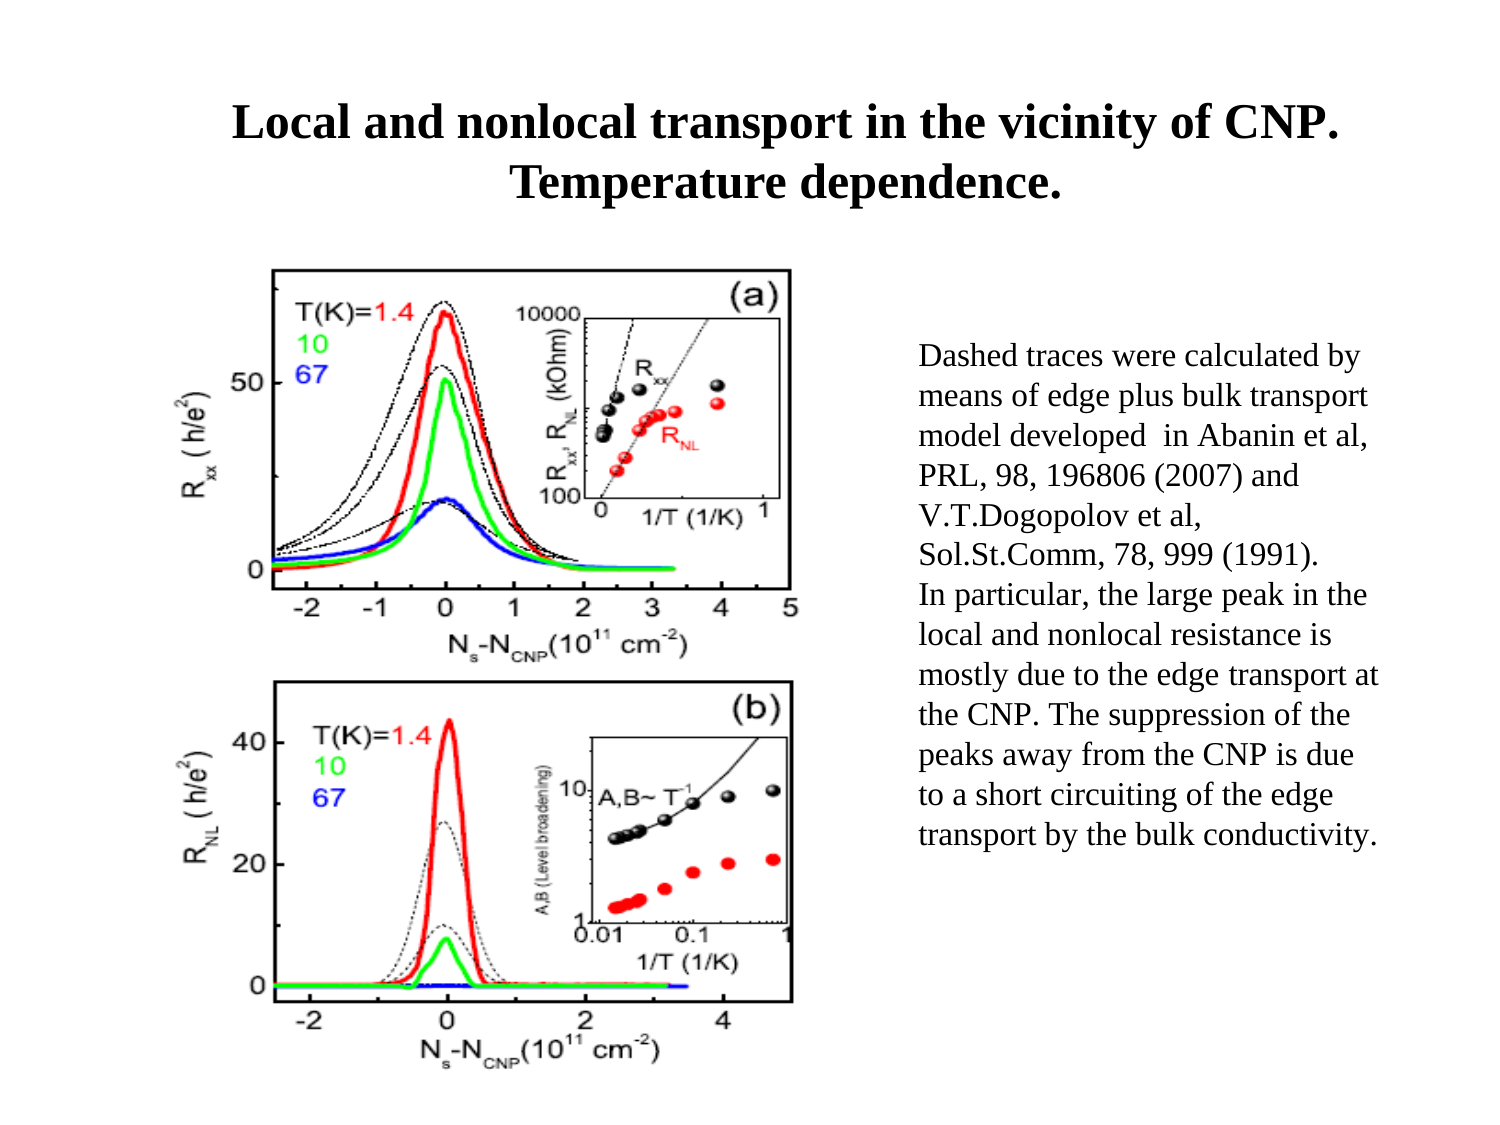

# Local and nonlocal transport in the vicinity of CNP. Temperature dependence.
Dashed traces were calculated by means of edge plus bulk transport model developed in Abanin et al, PRL, 98, 196806 (2007) and V.T.Dogopolov et al, Sol.St.Comm, 78, 999 (1991).
In particular, the large peak in the local and nonlocal resistance is mostly due to the edge transport at the CNP. The suppression of the peaks away from the CNP is due to a short circuiting of the edge
transport by the bulk conductivity.